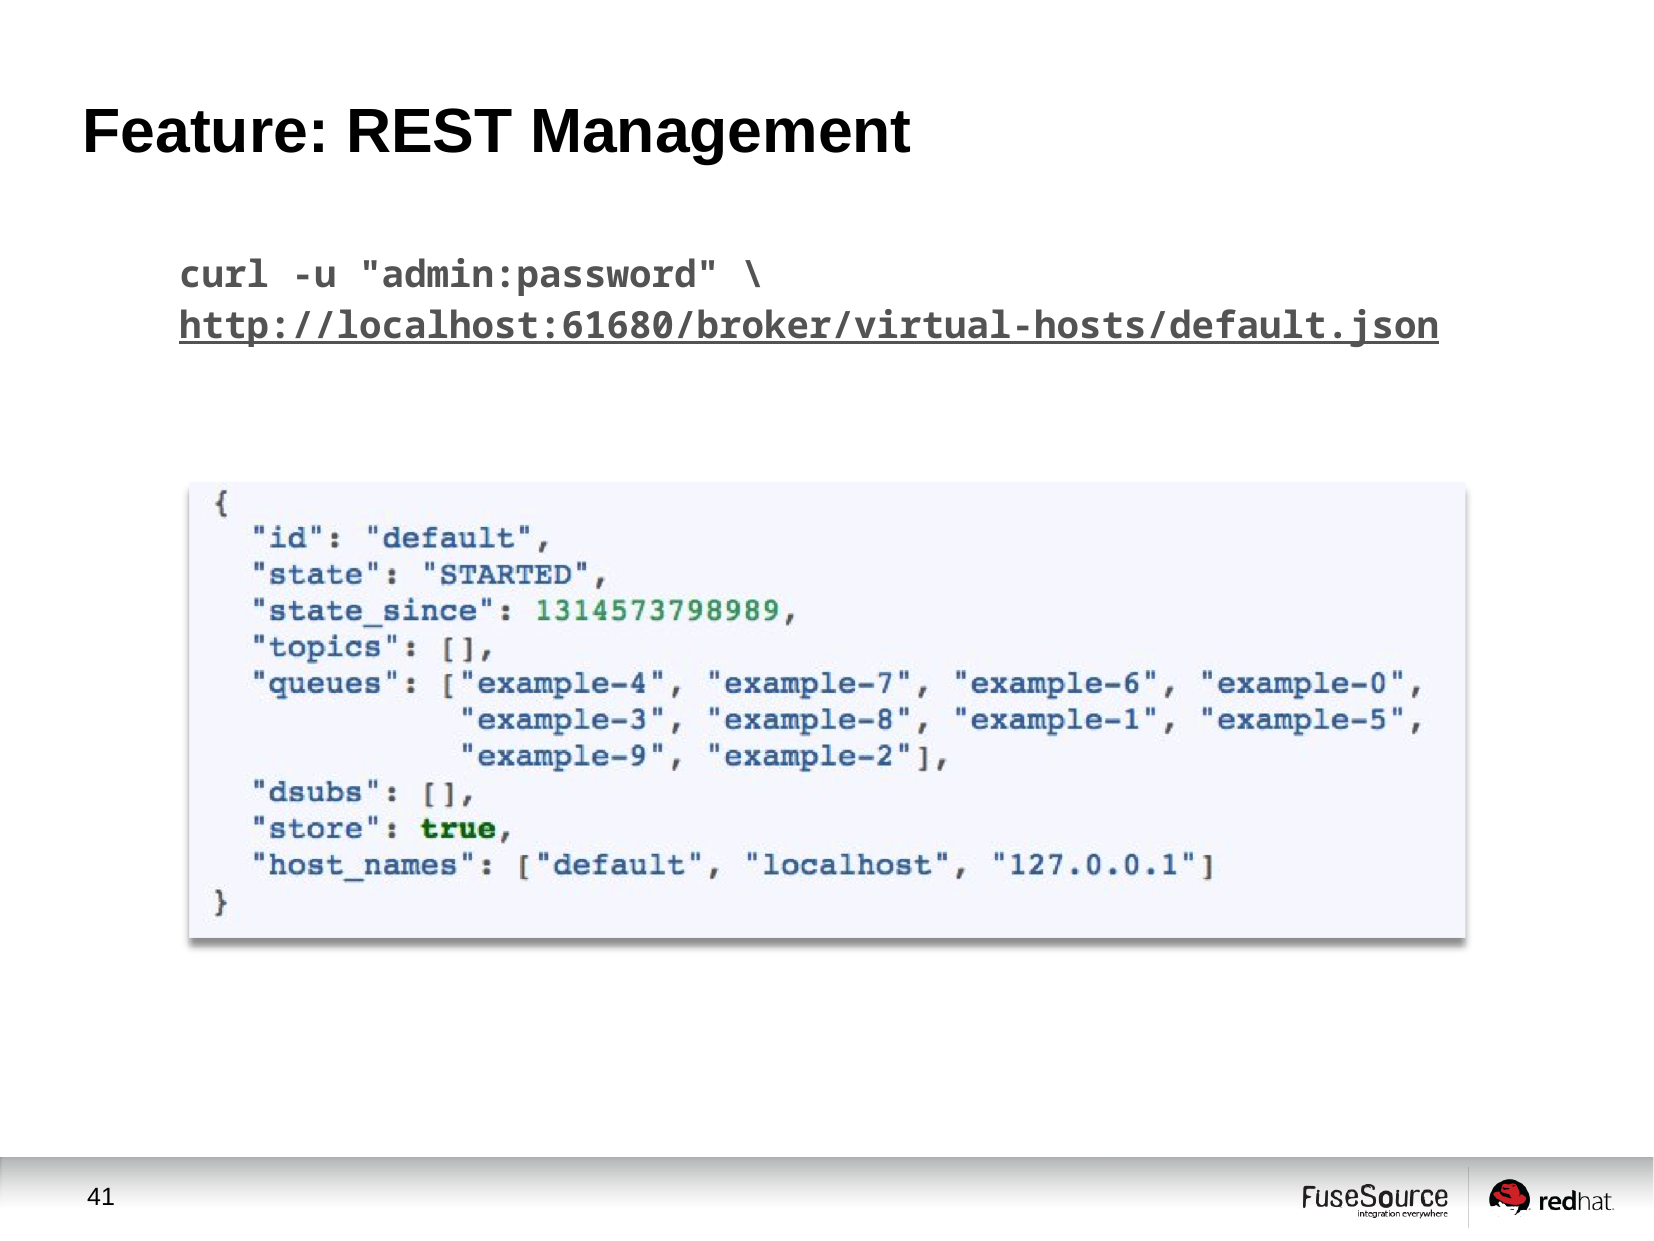

# Feature: REST Management
curl -u "admin:password" \
http://localhost:61680/broker/virtual-hosts/default.json